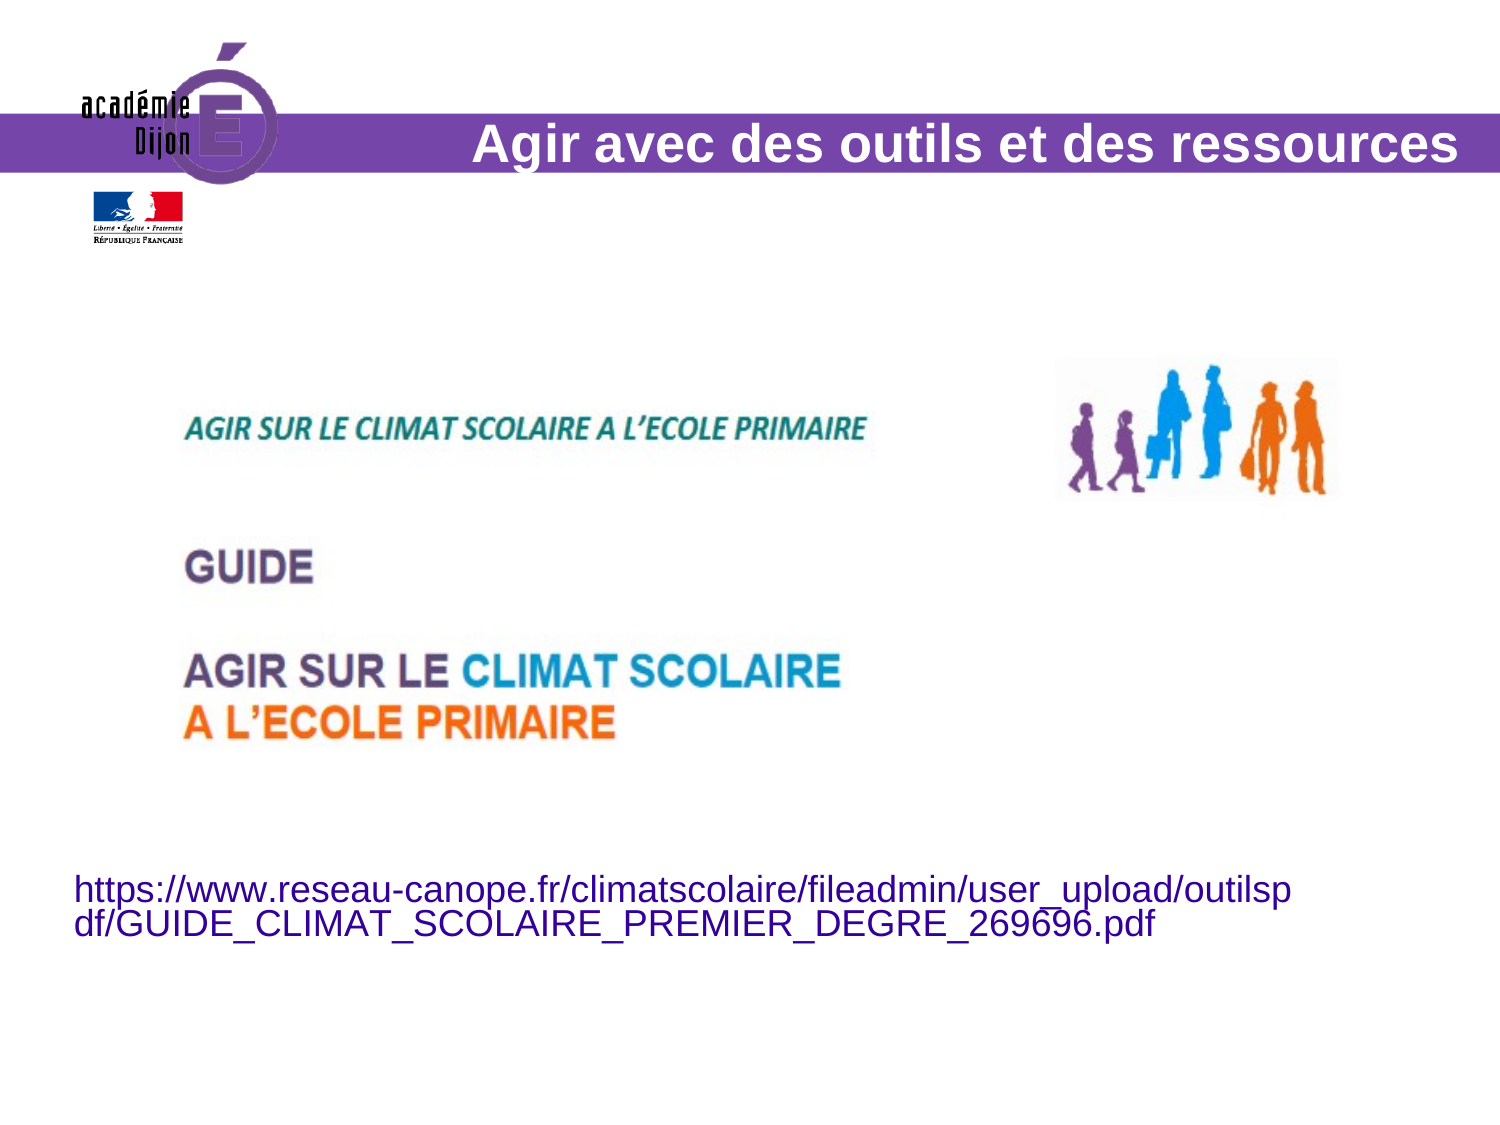

Agir avec des outils et des ressources
https://www.reseau-canope.fr/climatscolaire/fileadmin/user_upload/outilspdf/GUIDE_CLIMAT_SCOLAIRE_PREMIER_DEGRE_269696.pdf